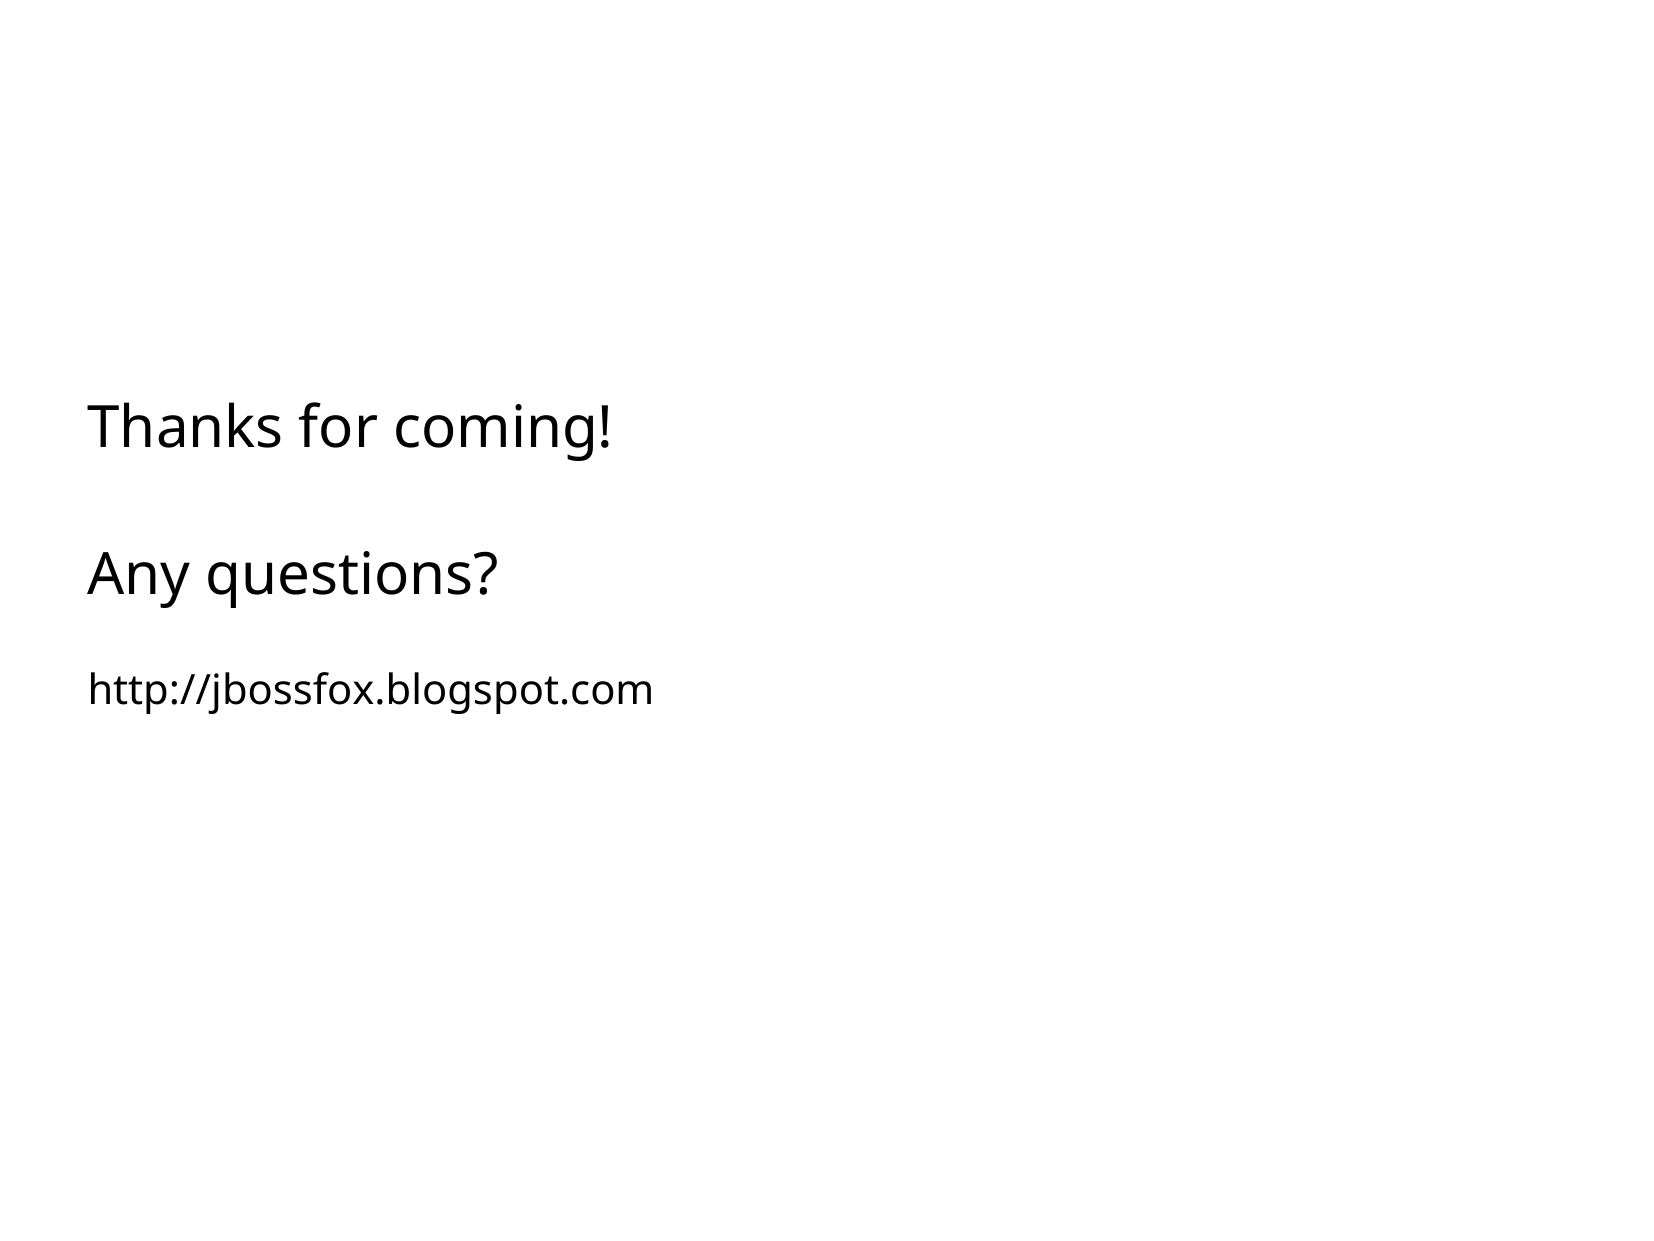

# Thanks for coming! Any questions? http://jbossfox.blogspot.com